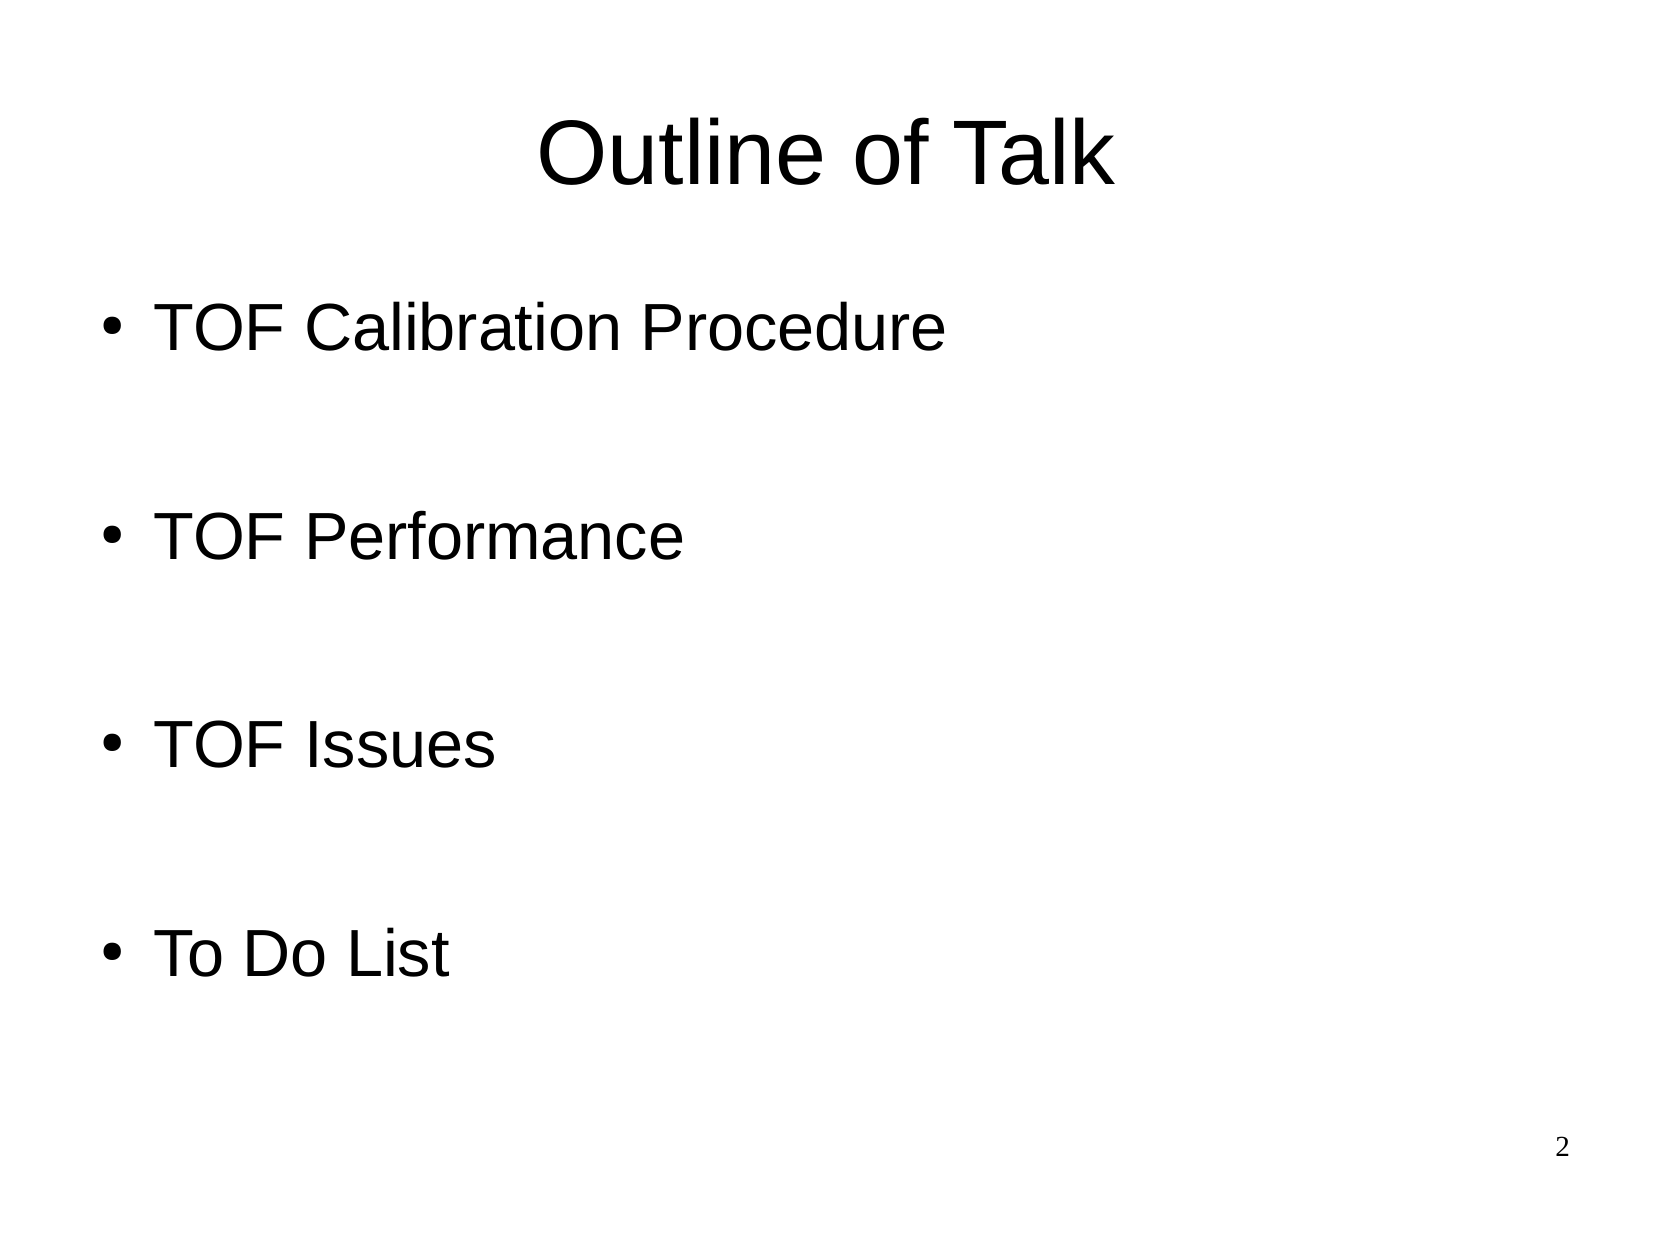

# Outline of Talk
TOF Calibration Procedure
TOF Performance
TOF Issues
To Do List
2